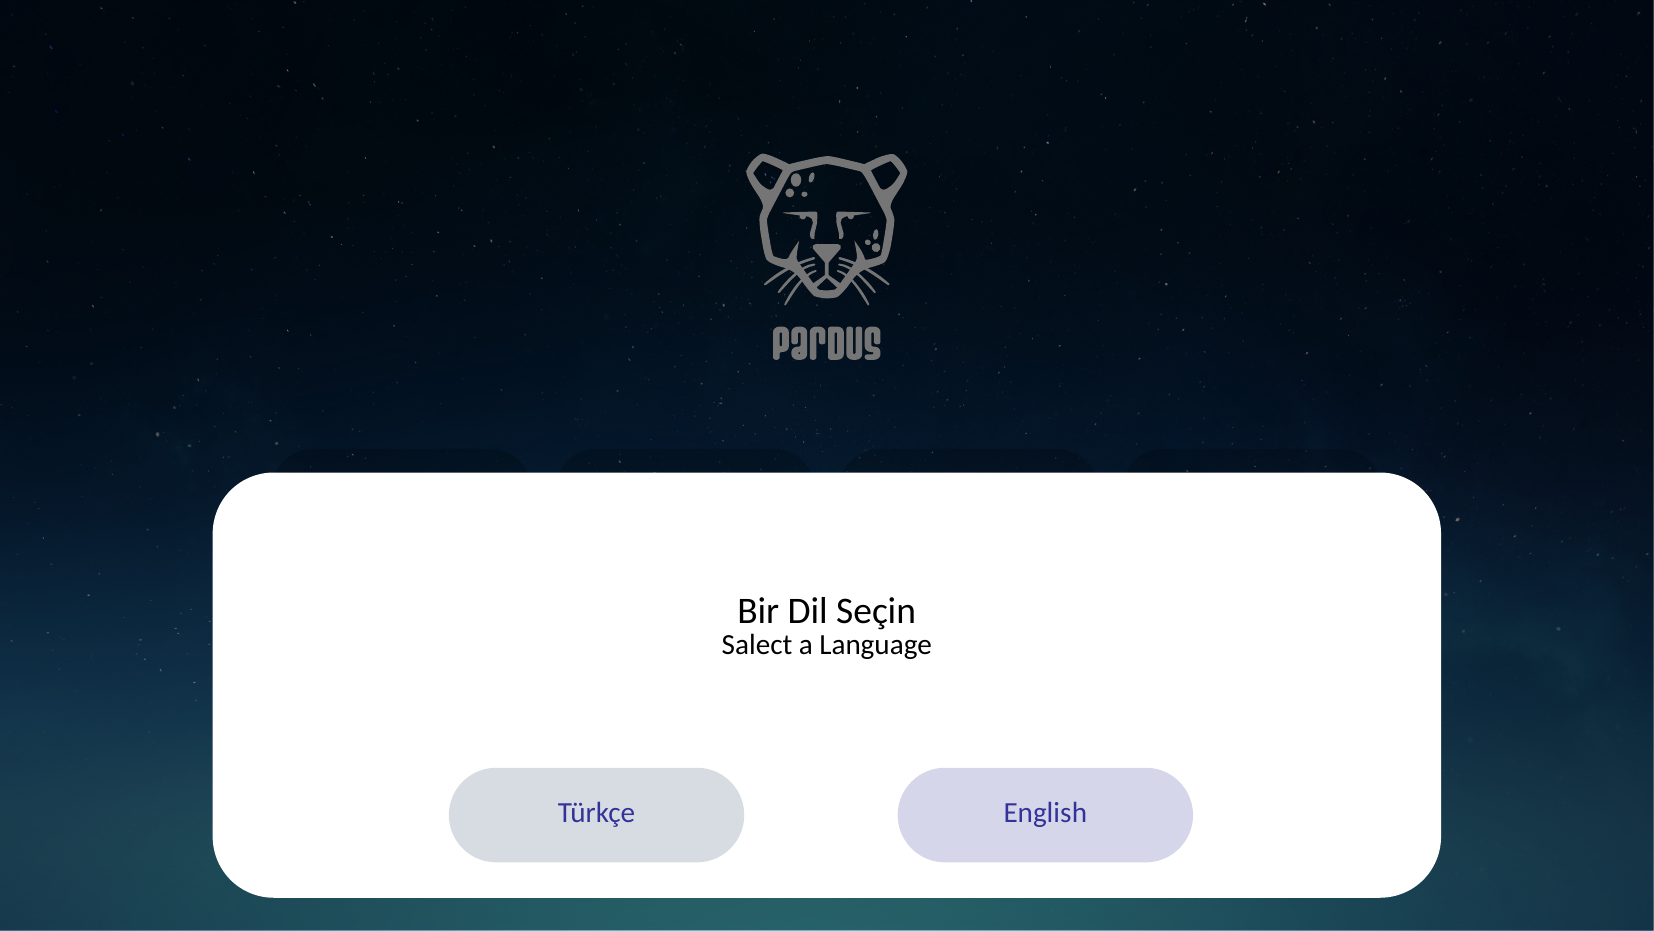

Pardus Canlı
Pardus’u canlı
olarak açın.
Kur
Pardus’u kişisel
Bilgisayarınıza kurun
Pardus GNU/Linux
İçin gelişmiş
Seçnekler
Kişisel
Bilgisayarınızı
Kapatın
Bir Dil Seçin
Salect a Language
Türkçe
English
Dil (Language): Türkçe